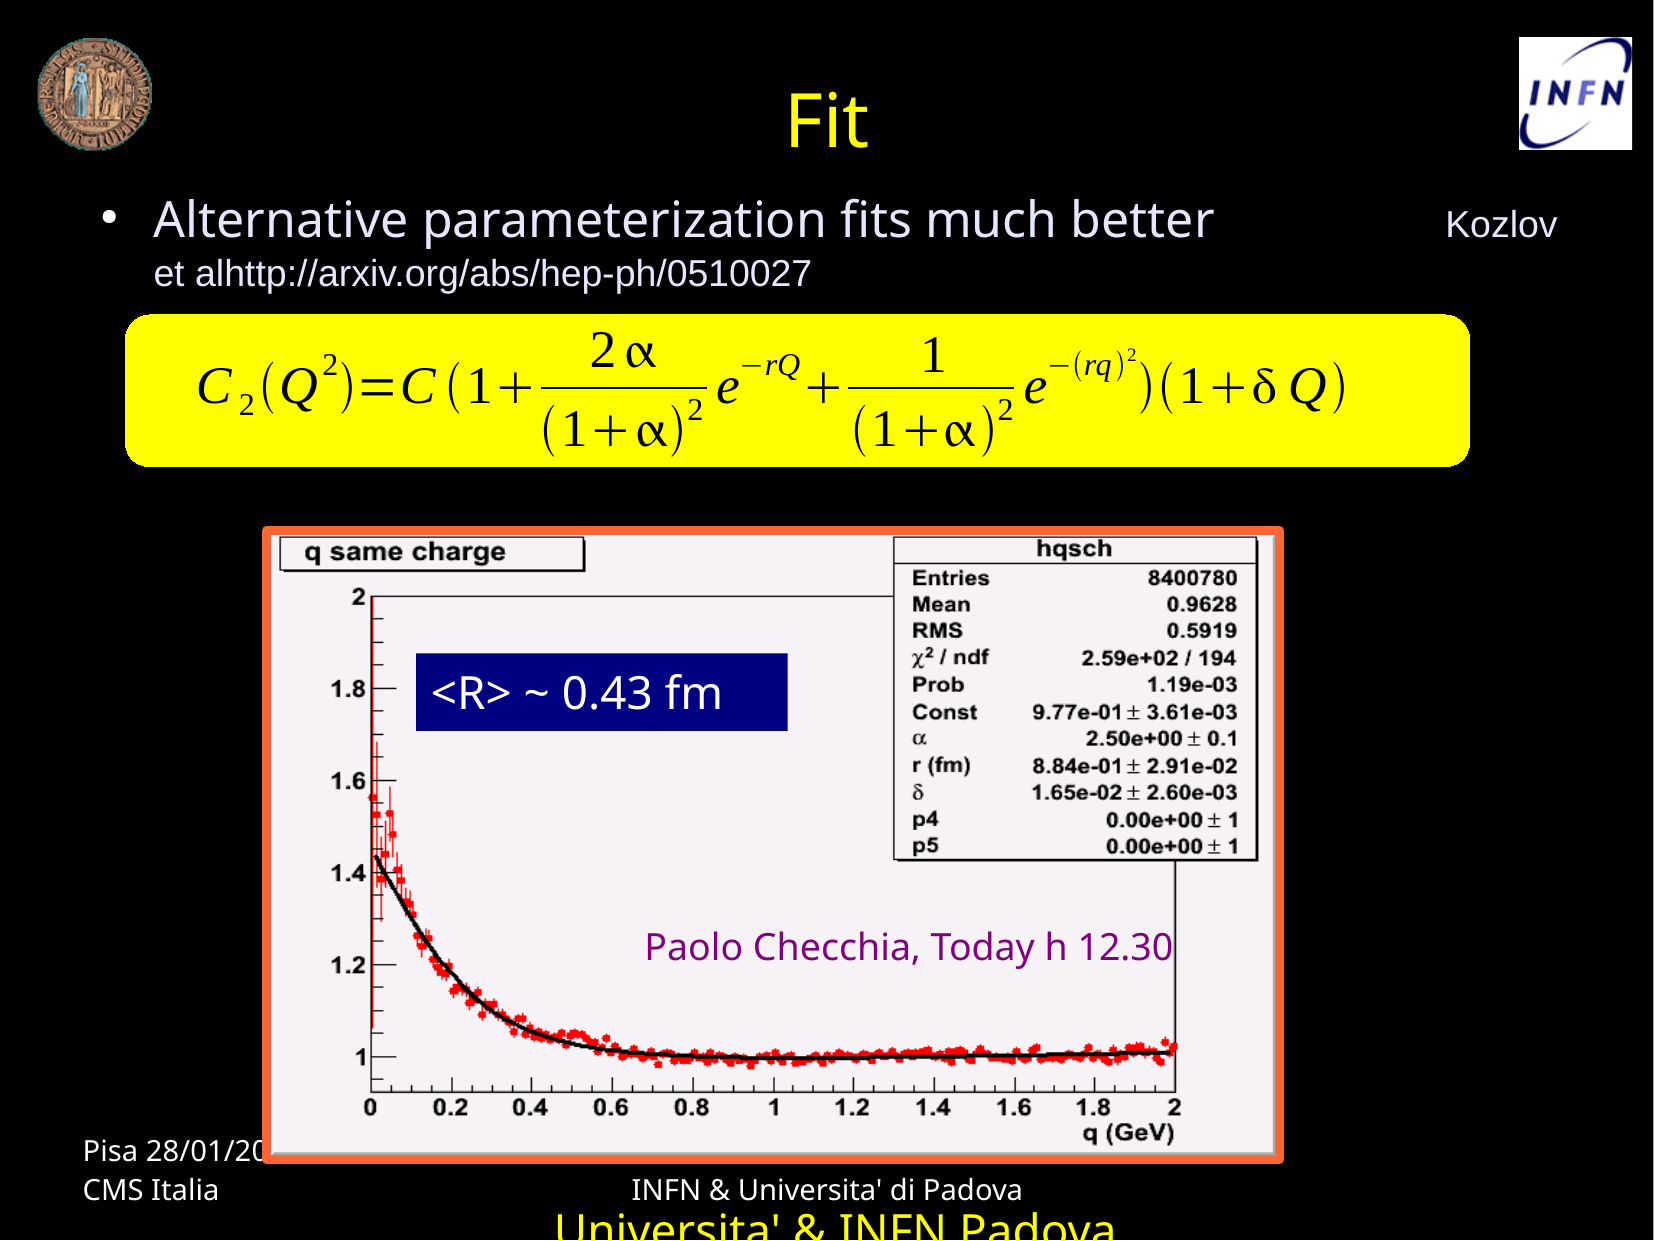

# Fit
Alternative parameterization fits much better Kozlov et alhttp://arxiv.org/abs/hep-ph/0510027
<R> ~ 0.43 fm
Paolo Checchia, Today h 12.30